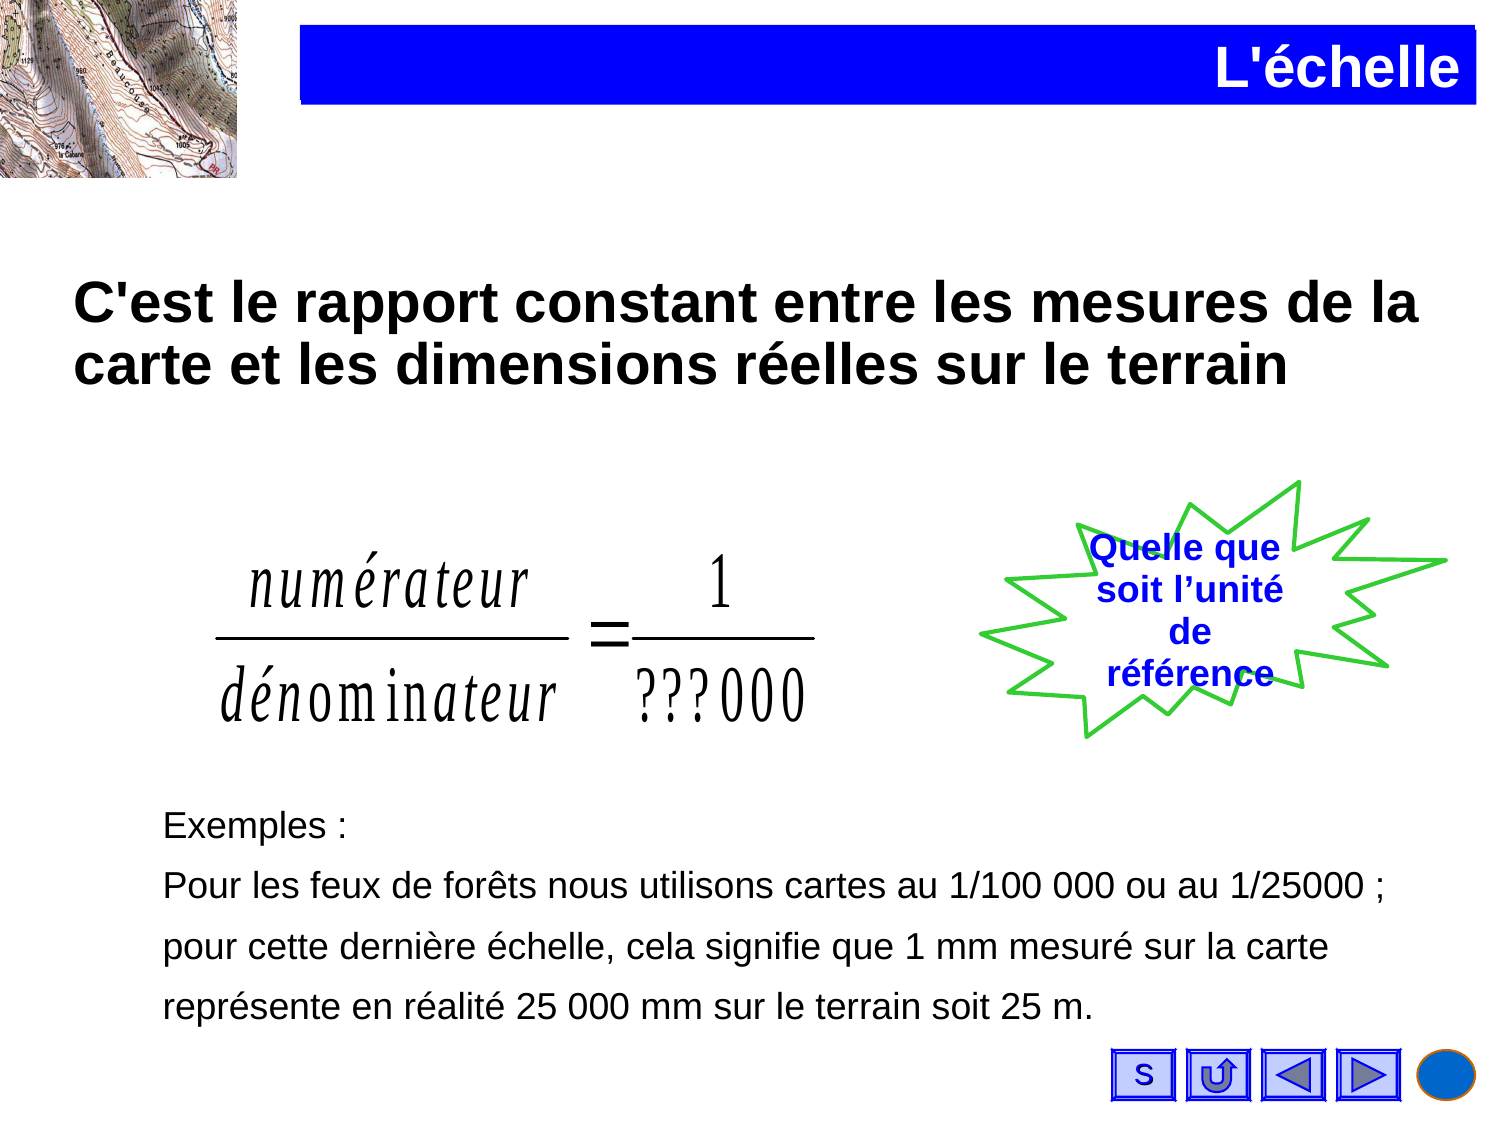

L'échelle
C'est le rapport constant entre les mesures de la carte et les dimensions réelles sur le terrain
Quelle que
soit l’unité
de référence
Exemples :
Pour les feux de forêts nous utilisons cartes au 1/100 000 ou au 1/25000 ;
pour cette dernière échelle, cela signifie que 1 mm mesuré sur la carte
représente en réalité 25 000 mm sur le terrain soit 25 m.